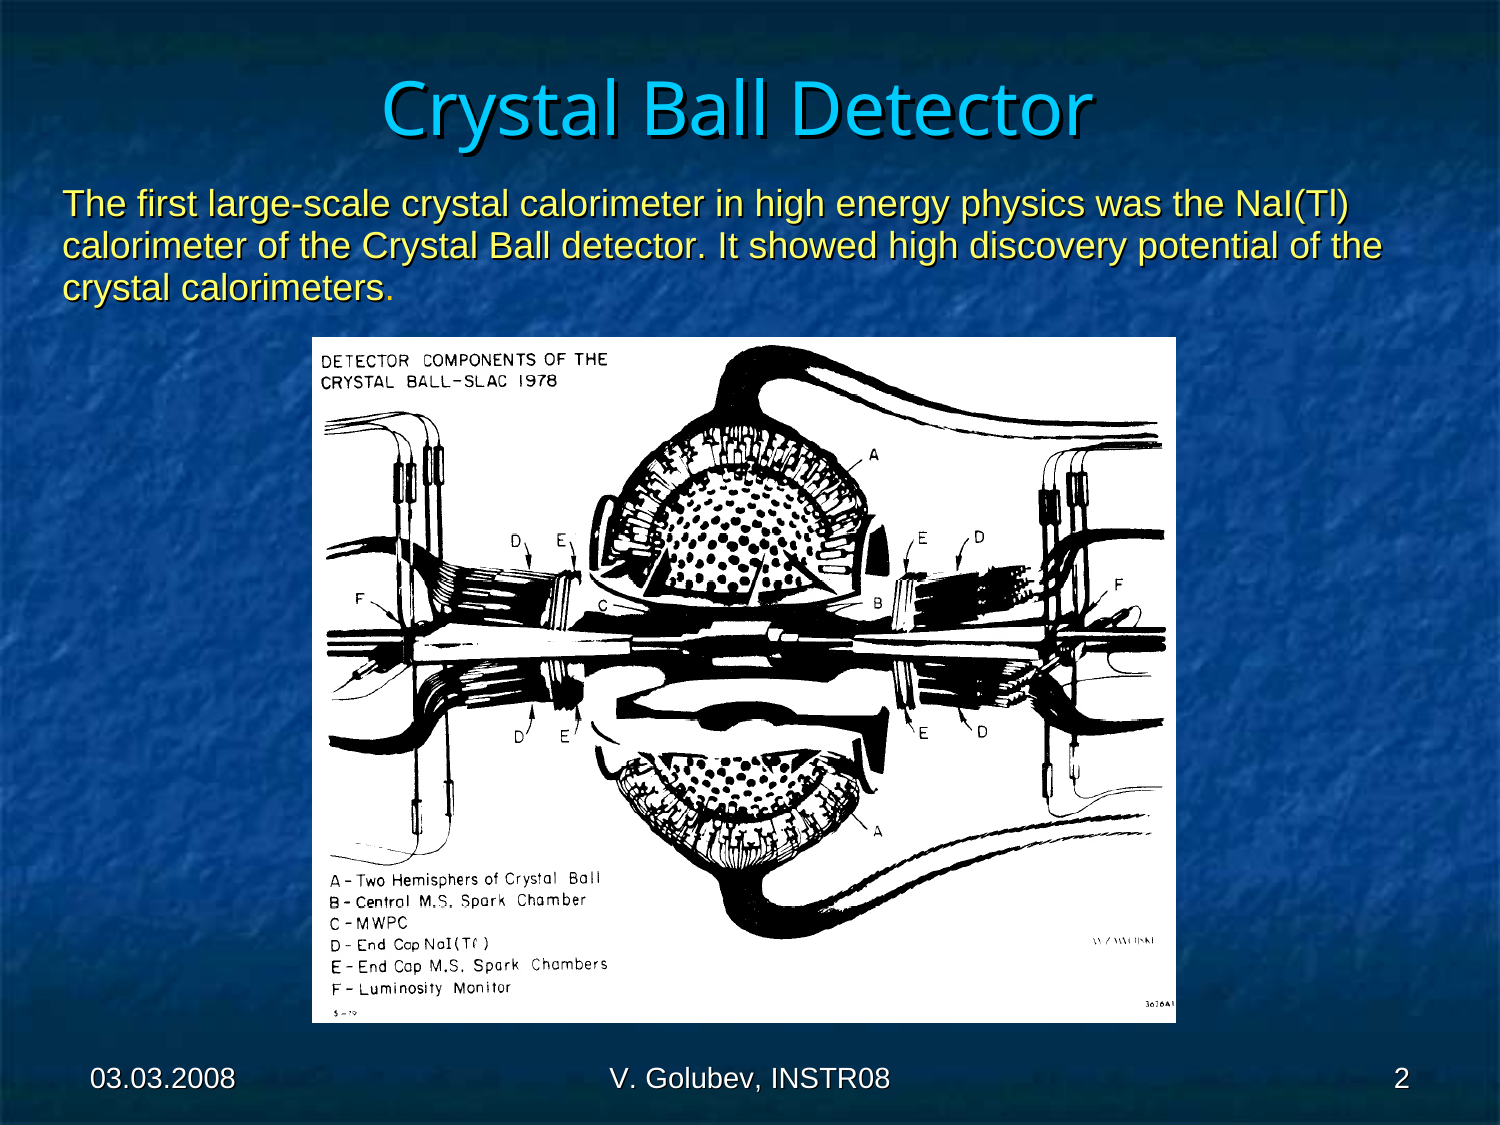

# Crystal Ball Detector
The first large-scale crystal calorimeter in high energy physics was the NaI(Tl) calorimeter of the Crystal Ball detector. It showed high discovery potential of the crystal calorimeters.
03.03.2008
V. Golubev, INSTR08
2